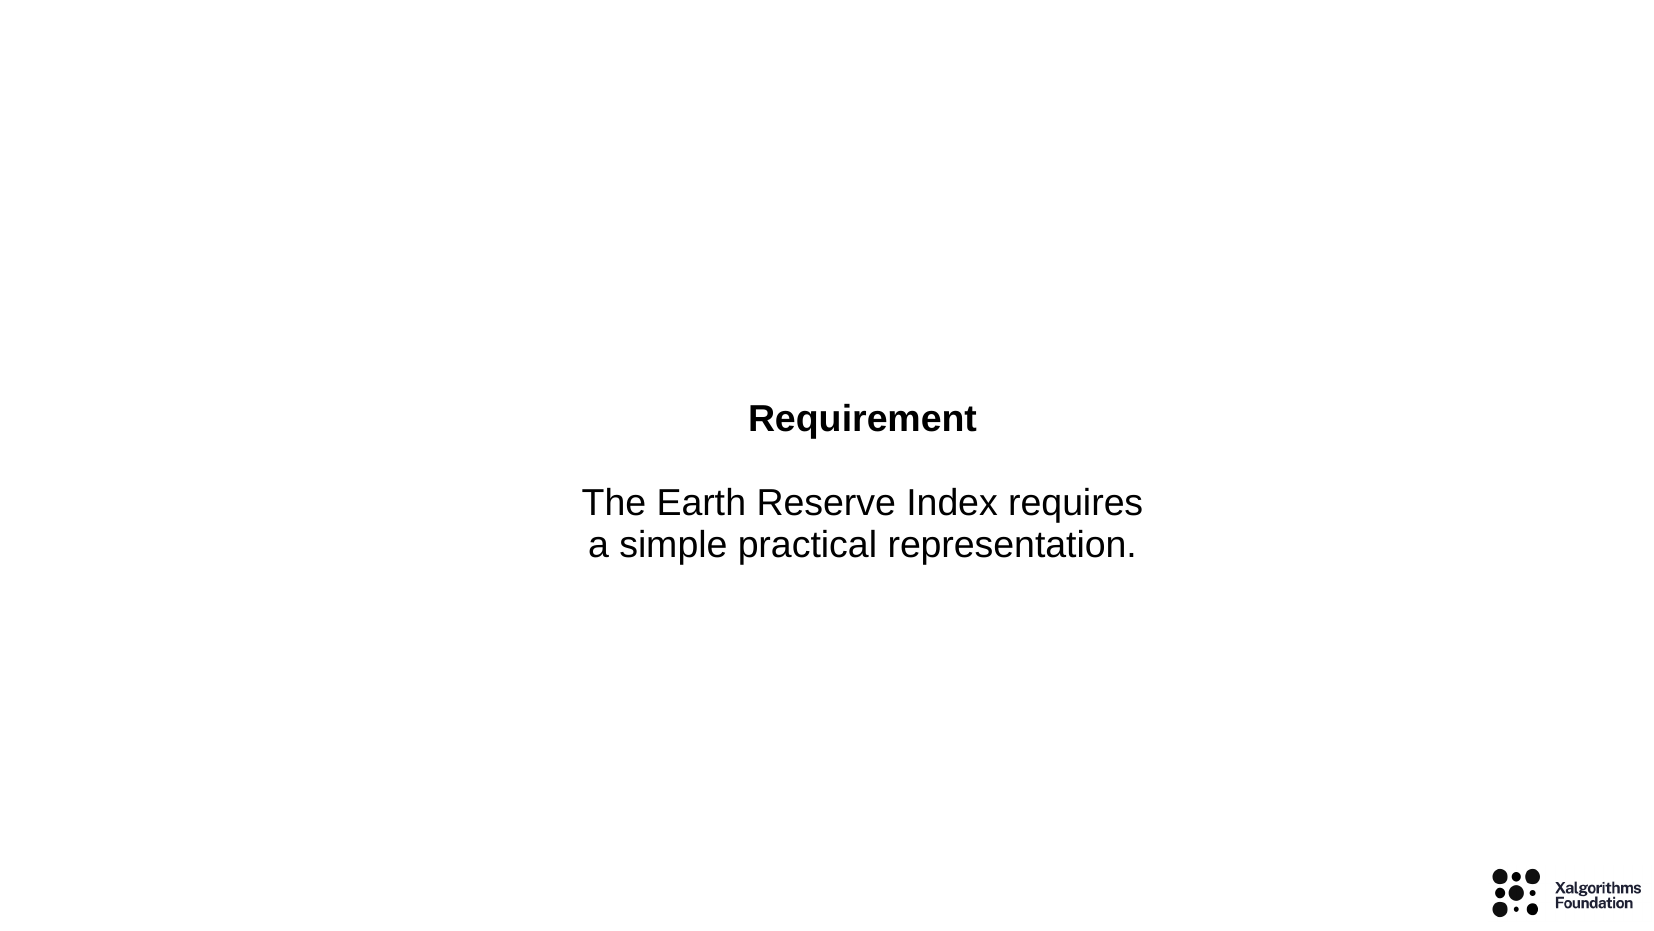

Requirement
The Earth Reserve Index requires
a simple practical representation.